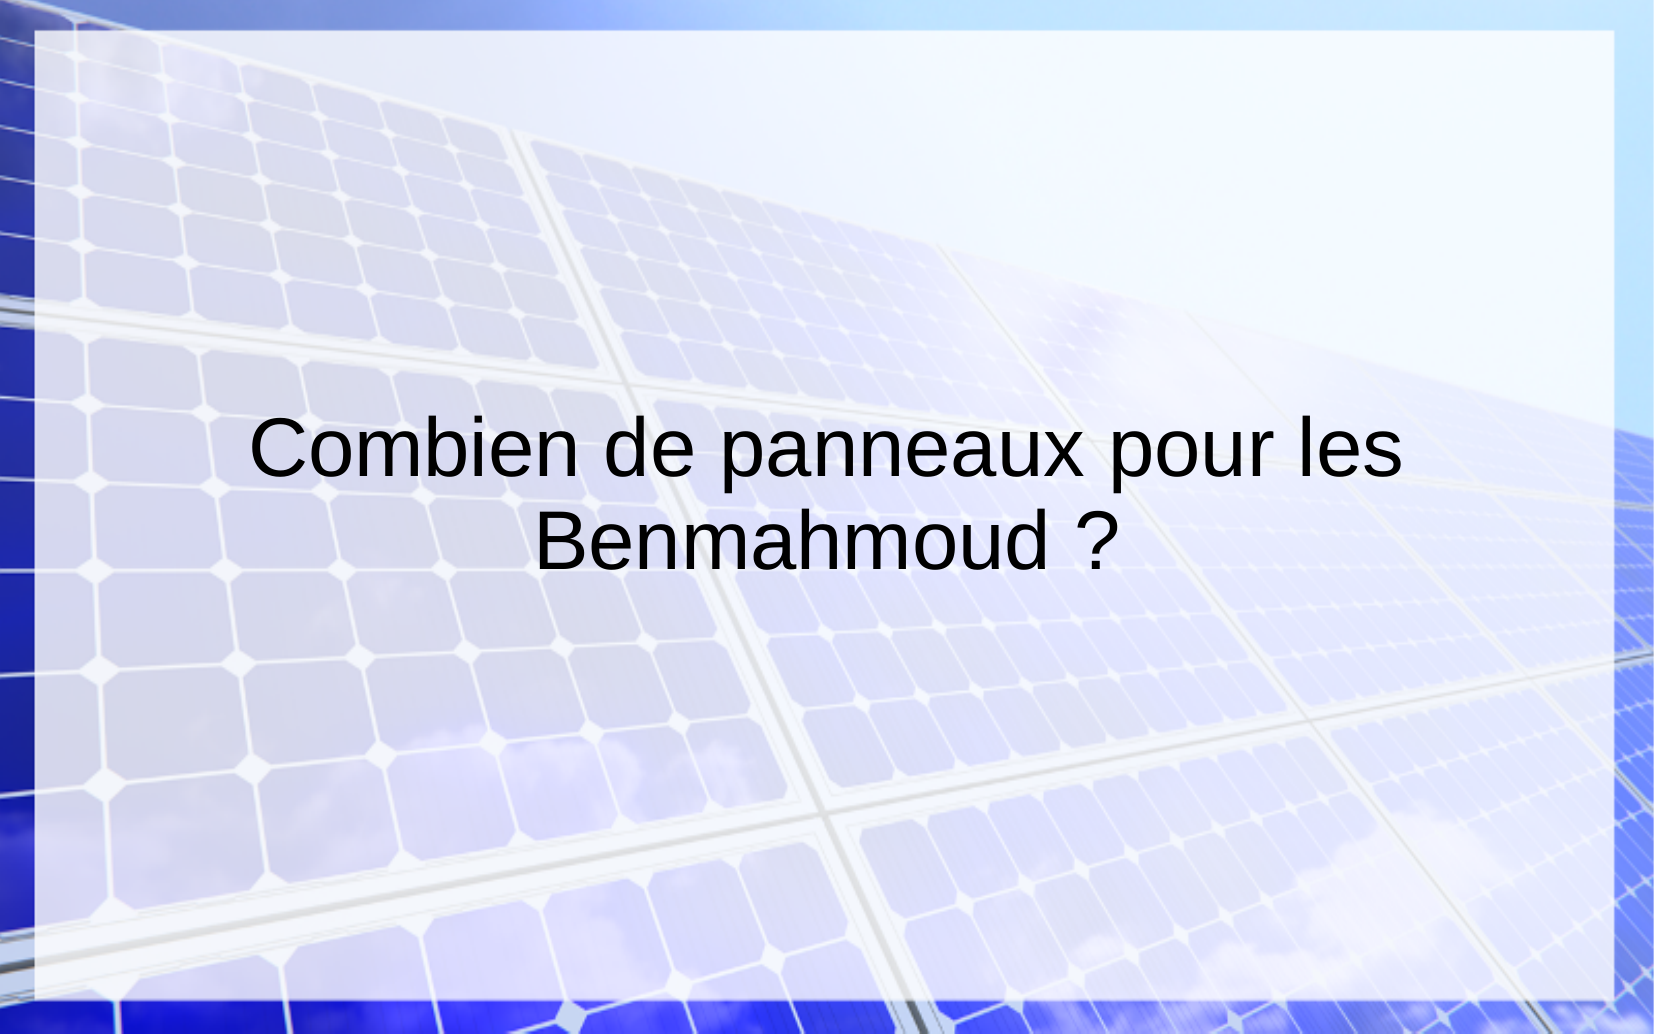

# Combien de panneaux pour les Benmahmoud ?